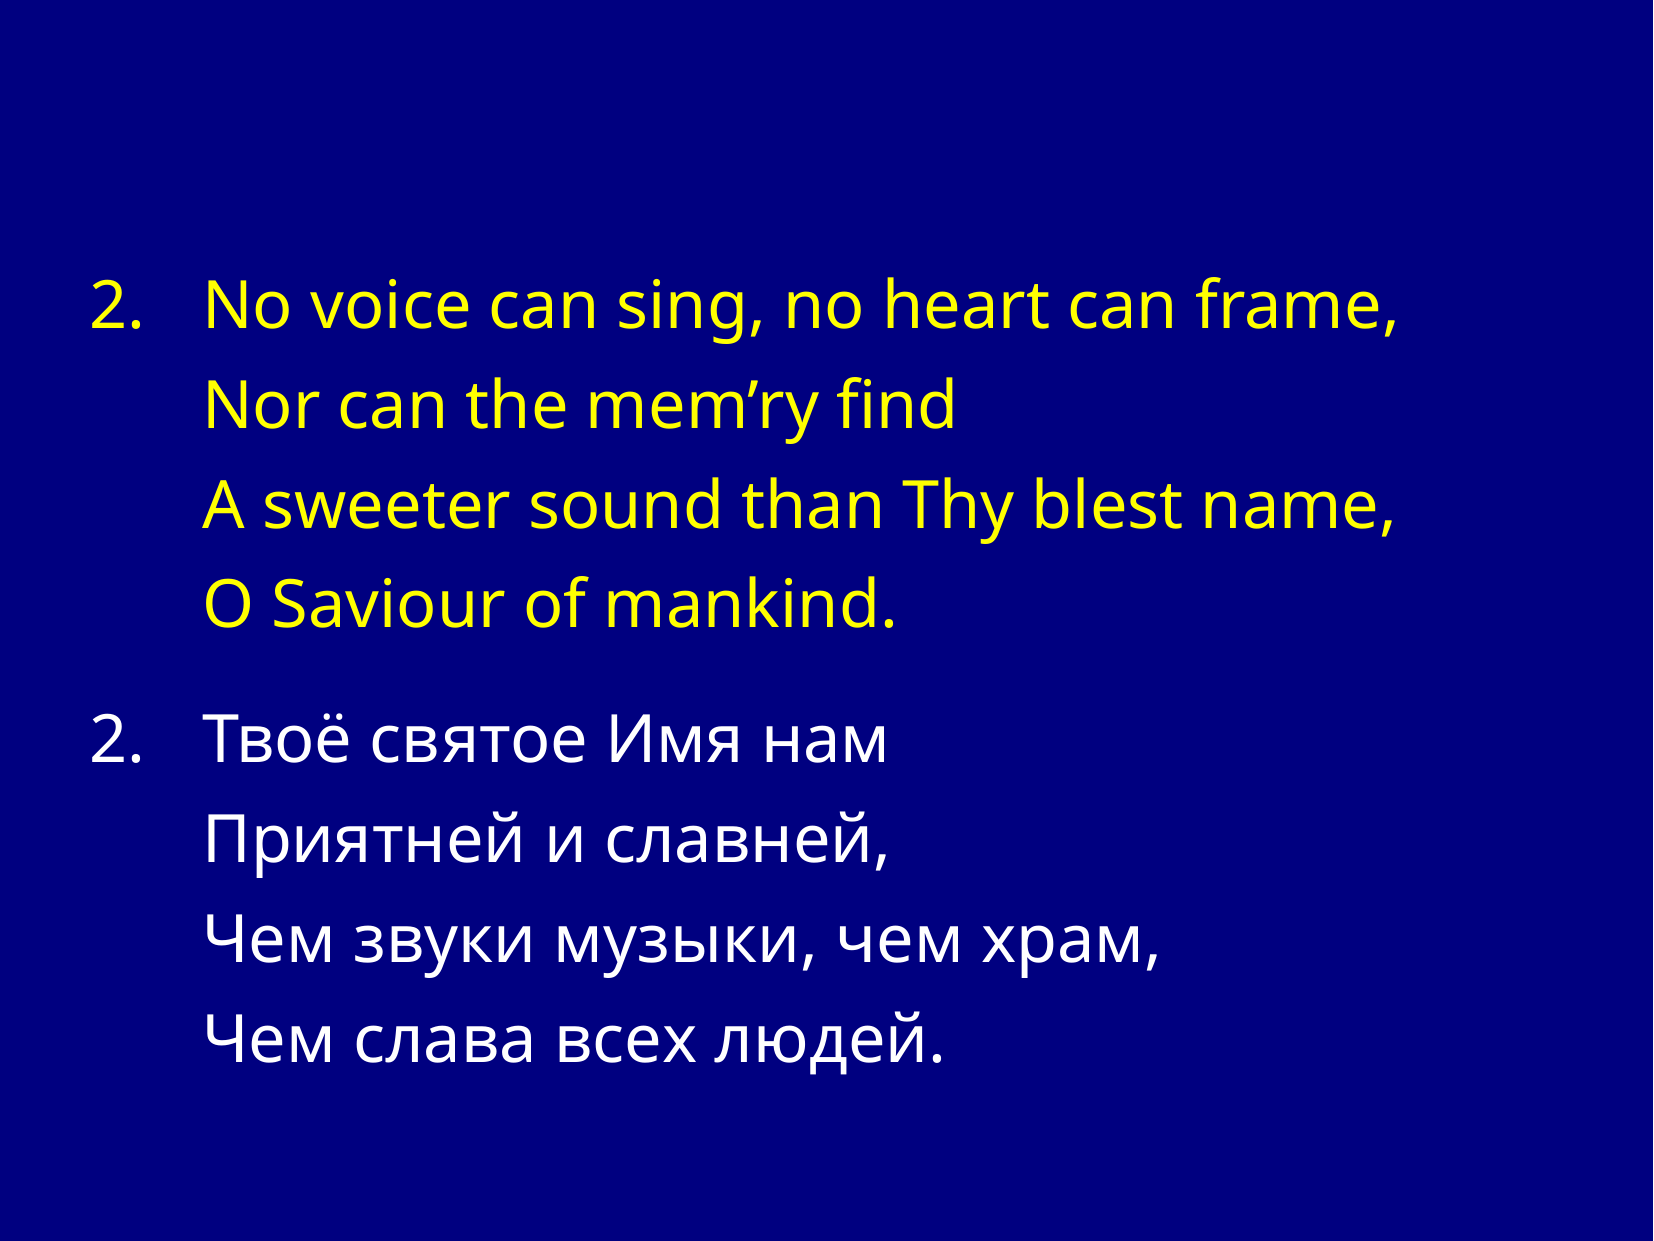

2.	No voice can sing, no heart can frame,
	Nor can the mem’ry find
	A sweeter sound than Thy blest name,
	O Saviour of mankind.
2.	Твоё святое Имя нам
	Приятней и славней,
	Чем звуки музыки, чем храм,
	Чем слава всех людей.